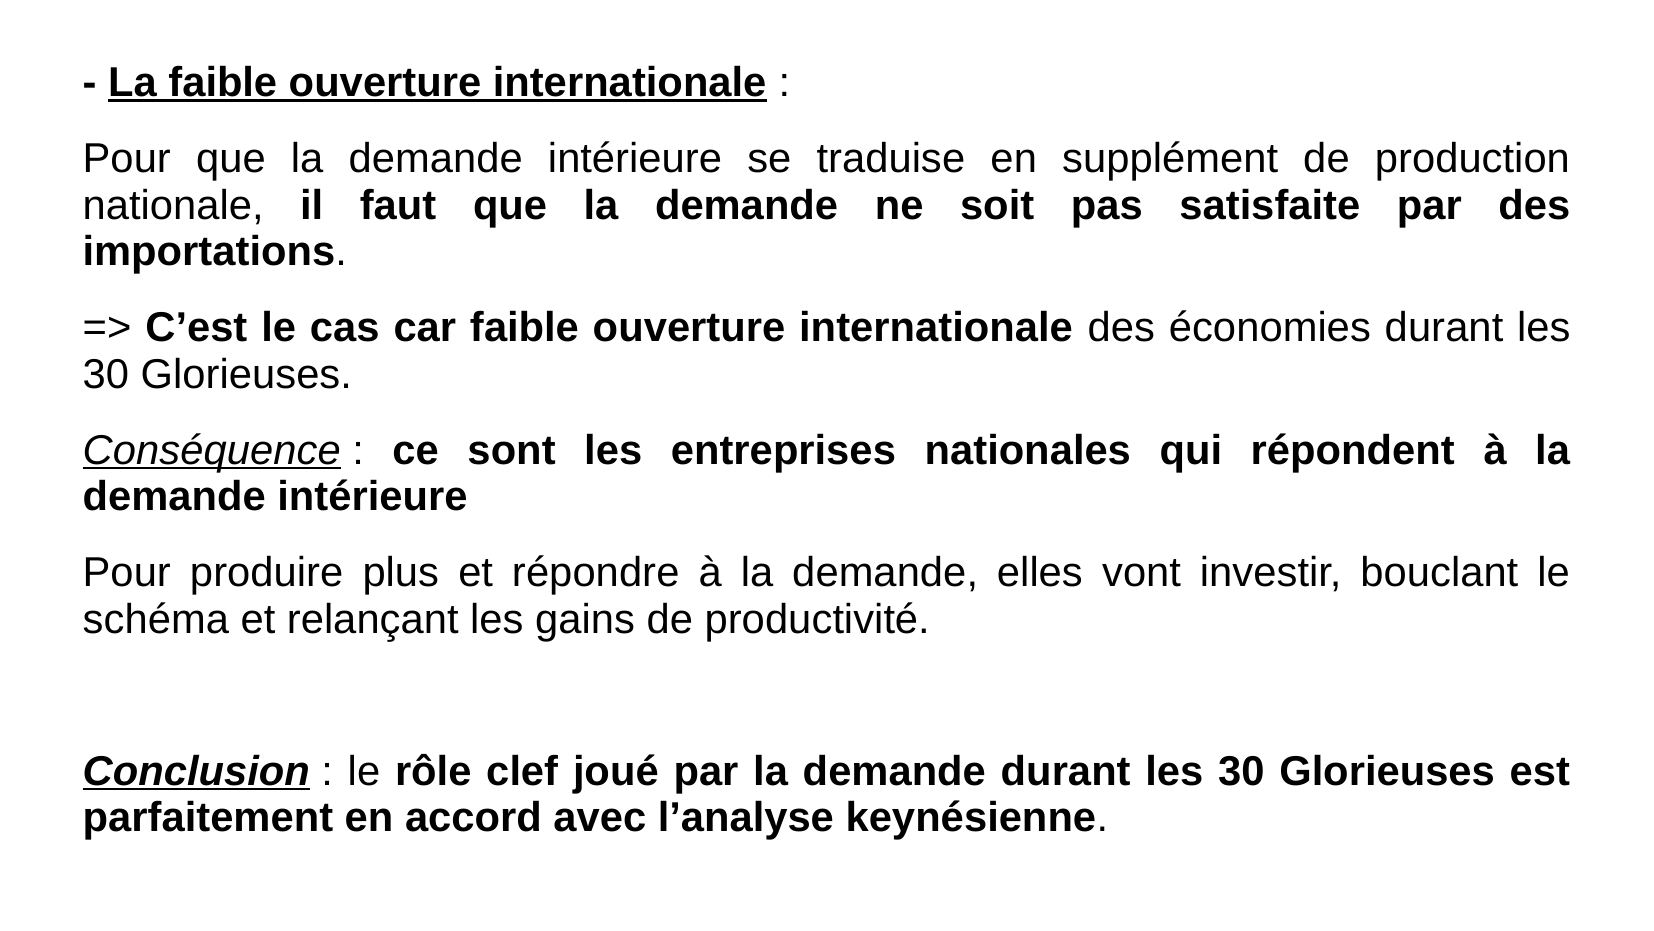

# - La faible ouverture internationale :
Pour que la demande intérieure se traduise en supplément de production nationale, il faut que la demande ne soit pas satisfaite par des importations.
=> C’est le cas car faible ouverture internationale des économies durant les 30 Glorieuses.
Conséquence : ce sont les entreprises nationales qui répondent à la demande intérieure
Pour produire plus et répondre à la demande, elles vont investir, bouclant le schéma et relançant les gains de productivité.
Conclusion : le rôle clef joué par la demande durant les 30 Glorieuses est parfaitement en accord avec l’analyse keynésienne.